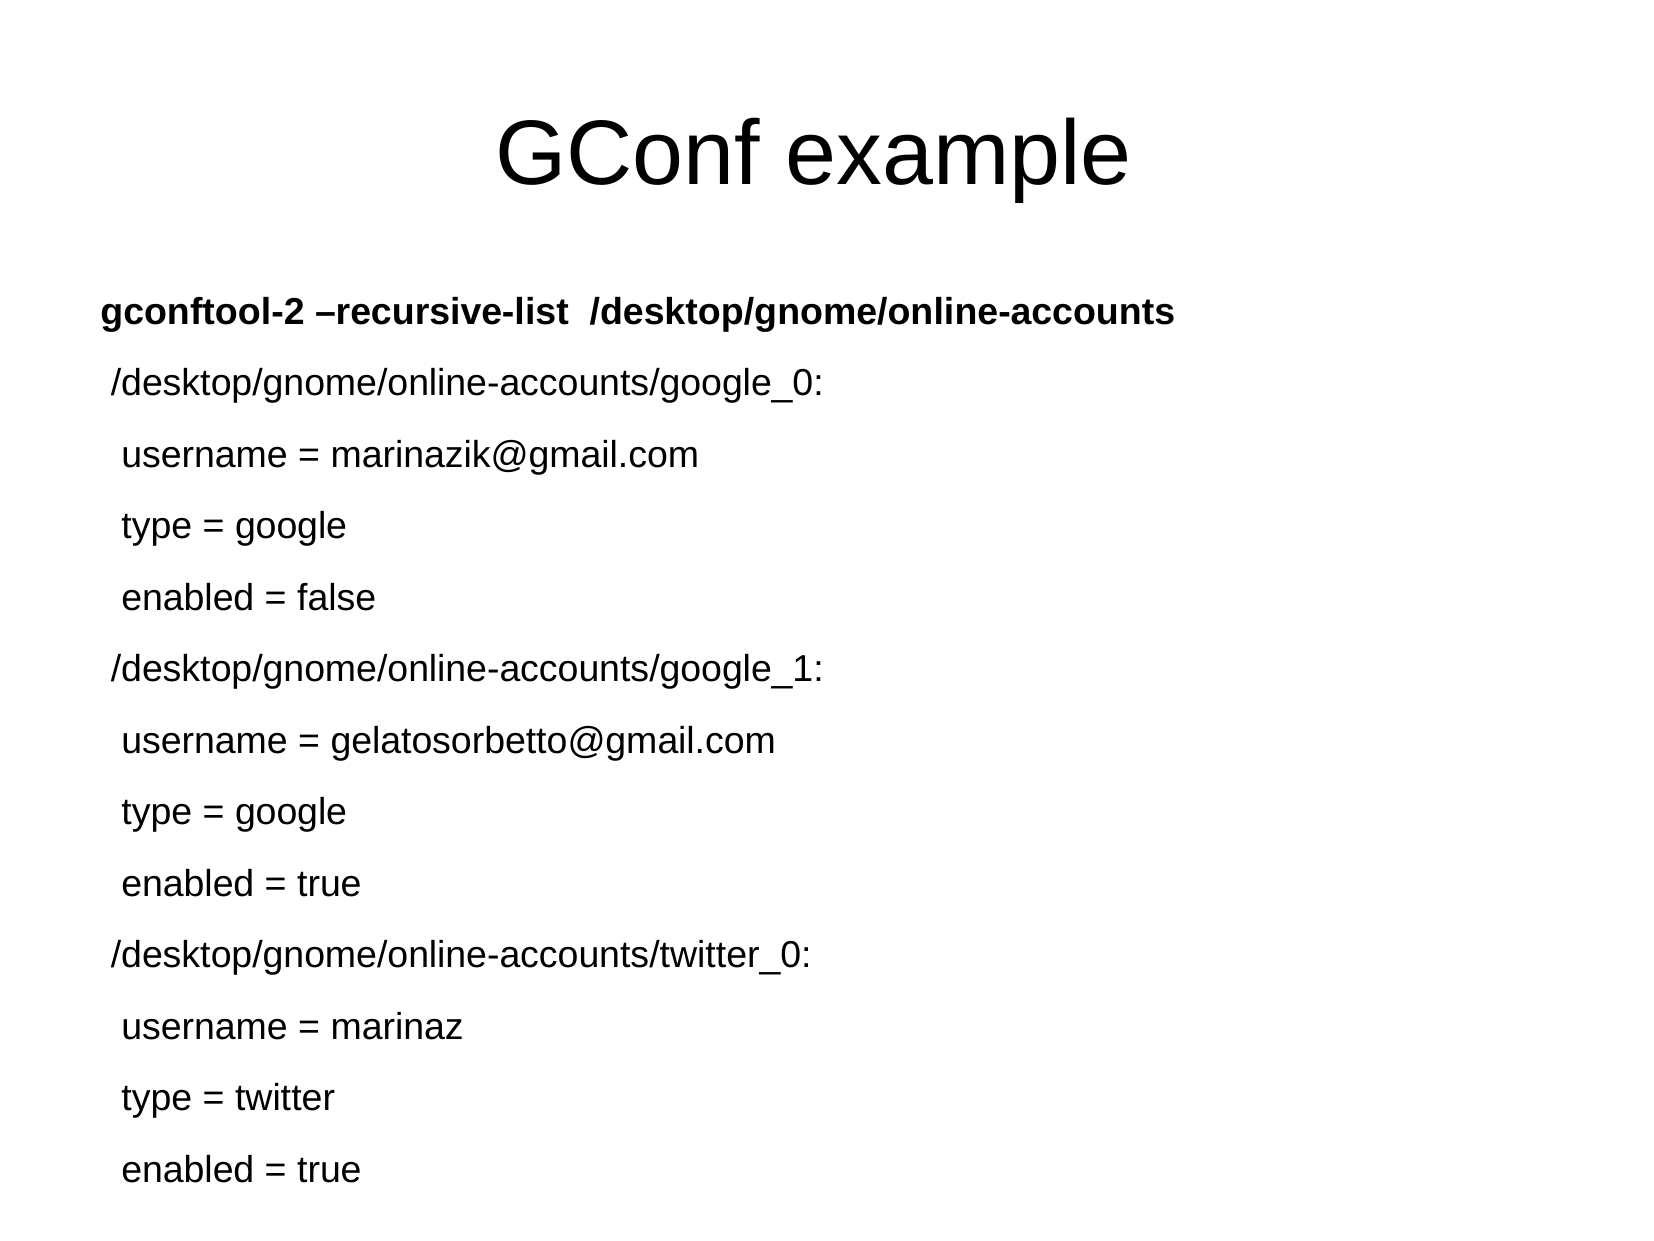

# GConf example
gconftool-2 –recursive-list /desktop/gnome/online-accounts
 /desktop/gnome/online-accounts/google_0:
 username = marinazik@gmail.com
 type = google
 enabled = false
 /desktop/gnome/online-accounts/google_1:
 username = gelatosorbetto@gmail.com
 type = google
 enabled = true
 /desktop/gnome/online-accounts/twitter_0:
 username = marinaz
 type = twitter
 enabled = true